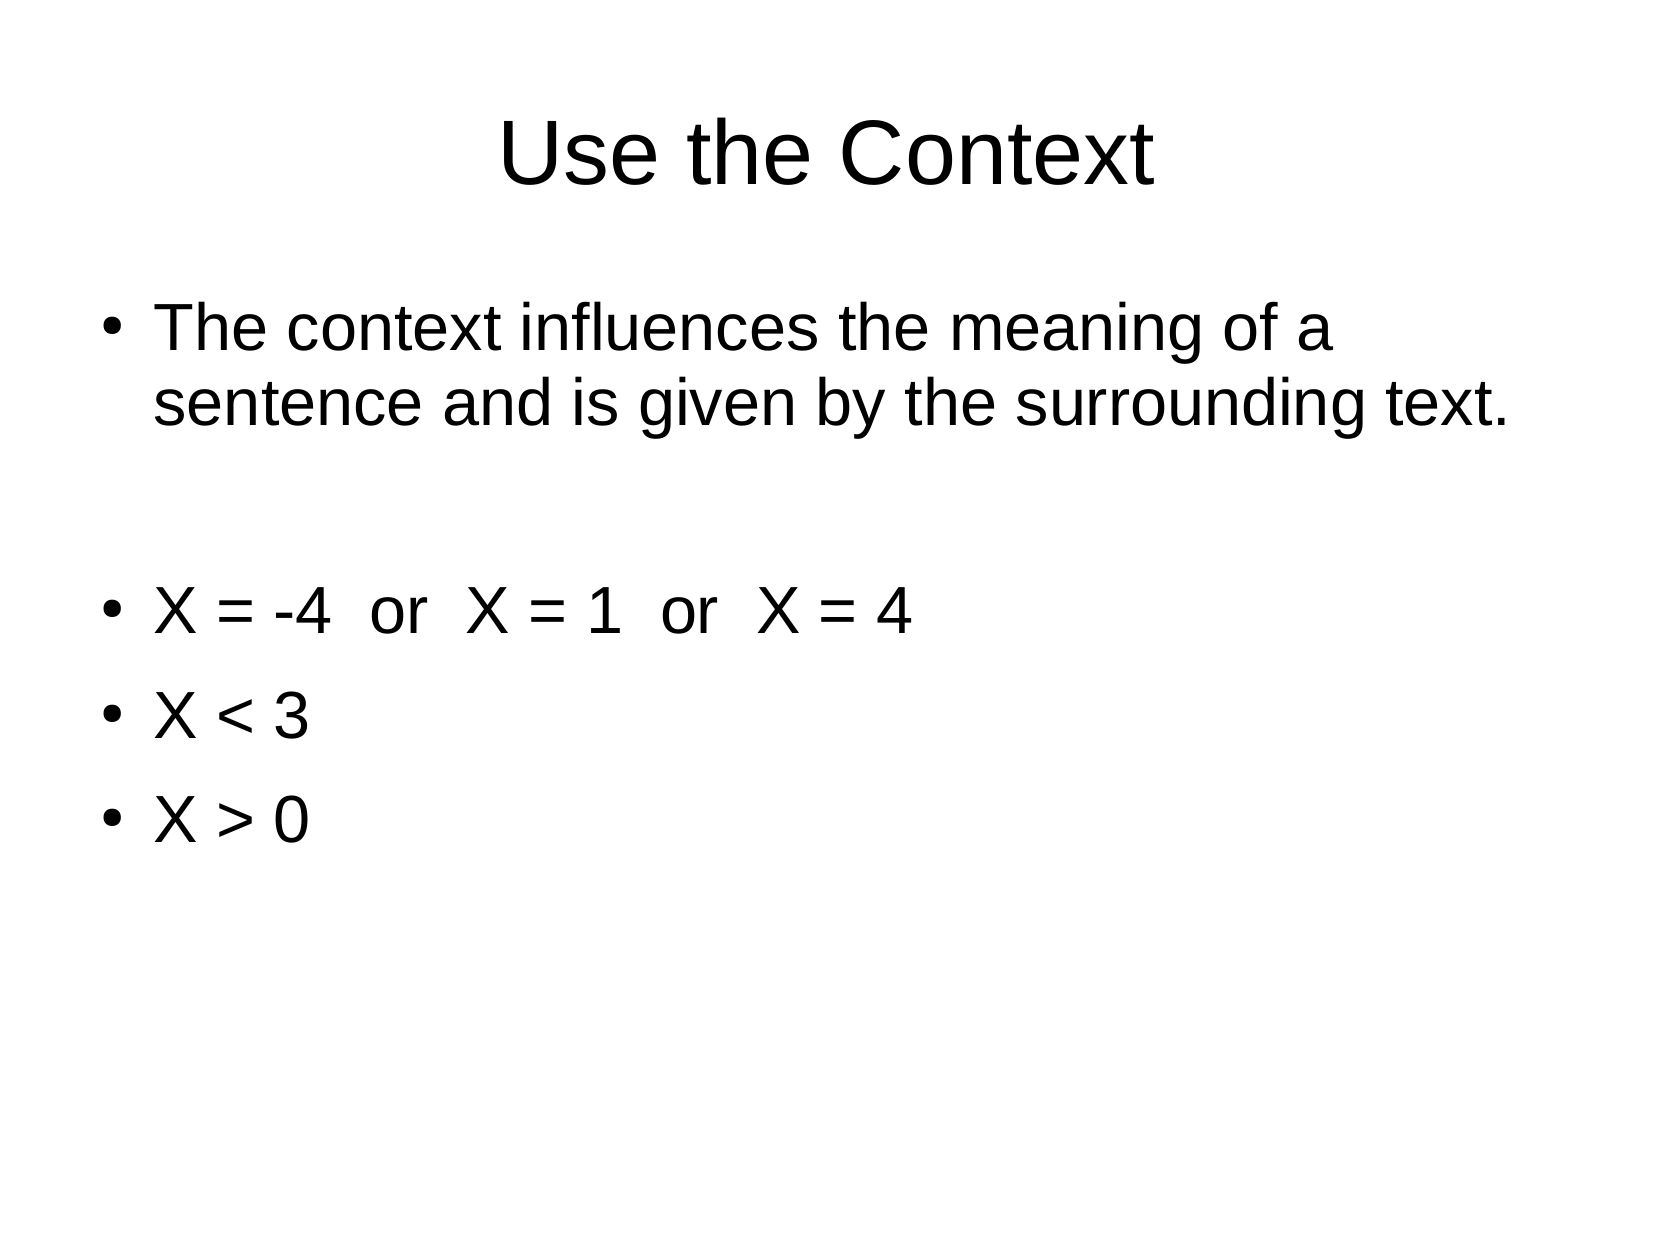

# Use the Context
The context influences the meaning of a sentence and is given by the surrounding text.
X = -4 or X = 1 or X = 4
X < 3
X > 0